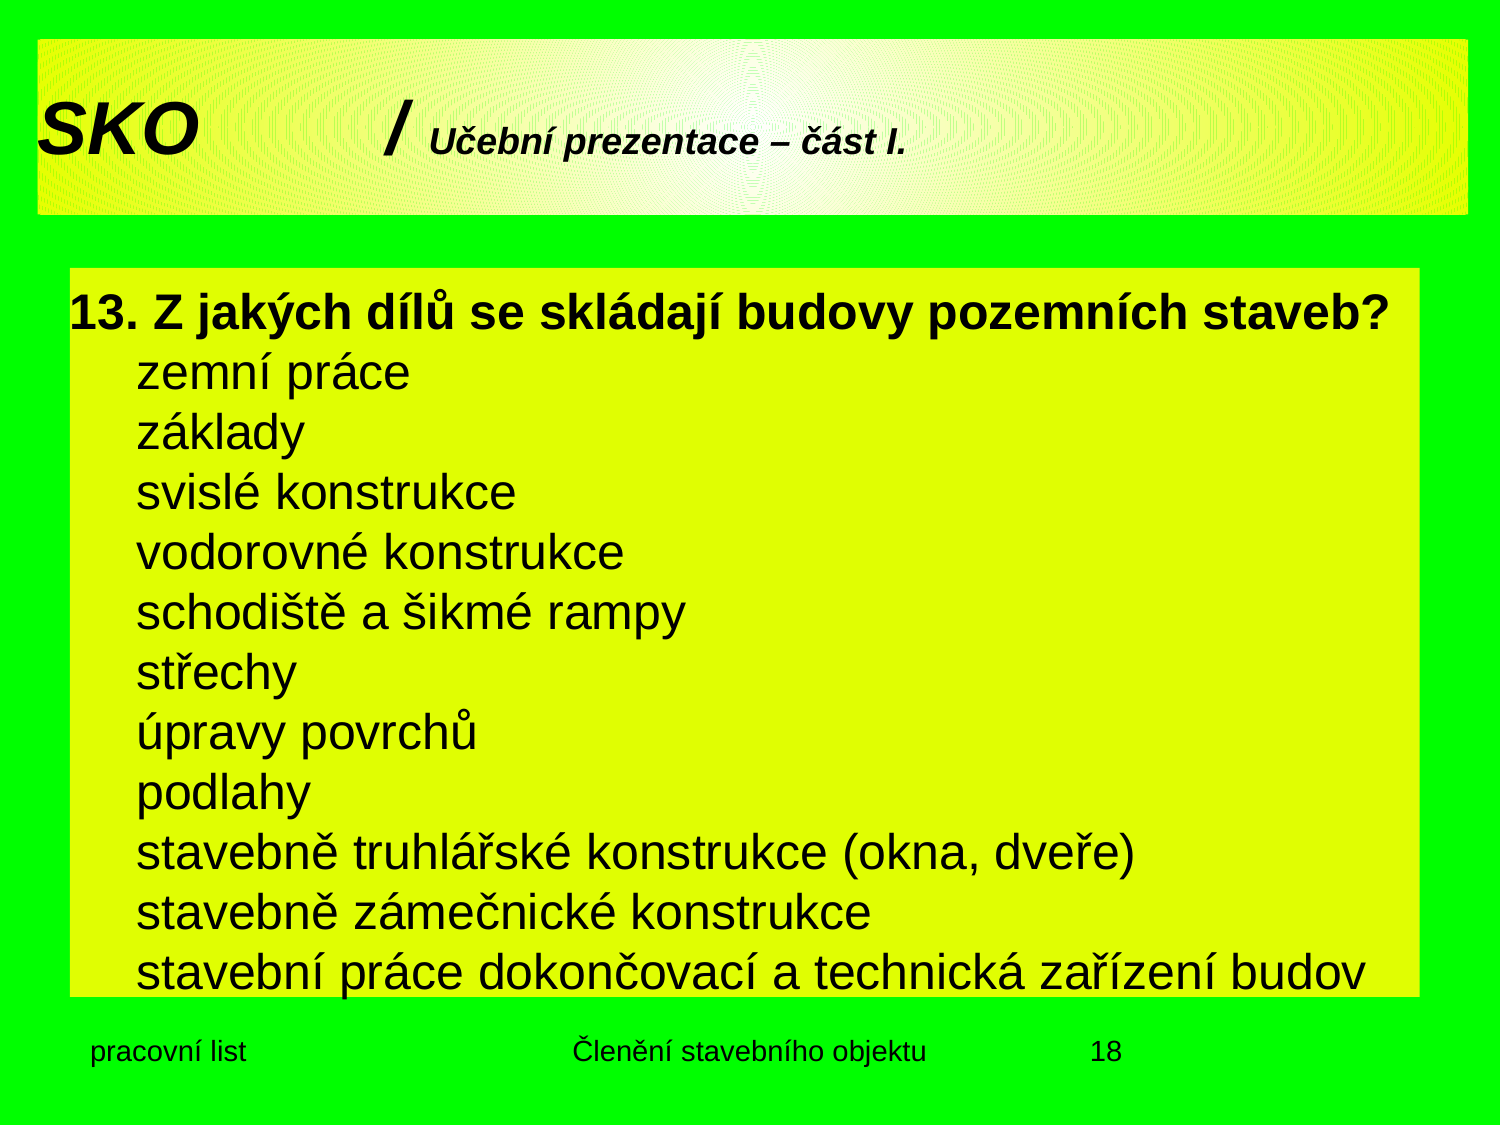

SKO / Učební prezentace – část I.
13. Z jakých dílů se skládají budovy pozemních staveb?
	zemní práce
	základy
	svislé konstrukce
	vodorovné konstrukce
	schodiště a šikmé rampy
	střechy
	úpravy povrchů
	podlahy
	stavebně truhlářské konstrukce (okna, dveře)
	stavebně zámečnické konstrukce
	stavební práce dokončovací a technická zařízení budov
pracovní list
Členění stavebního objektu